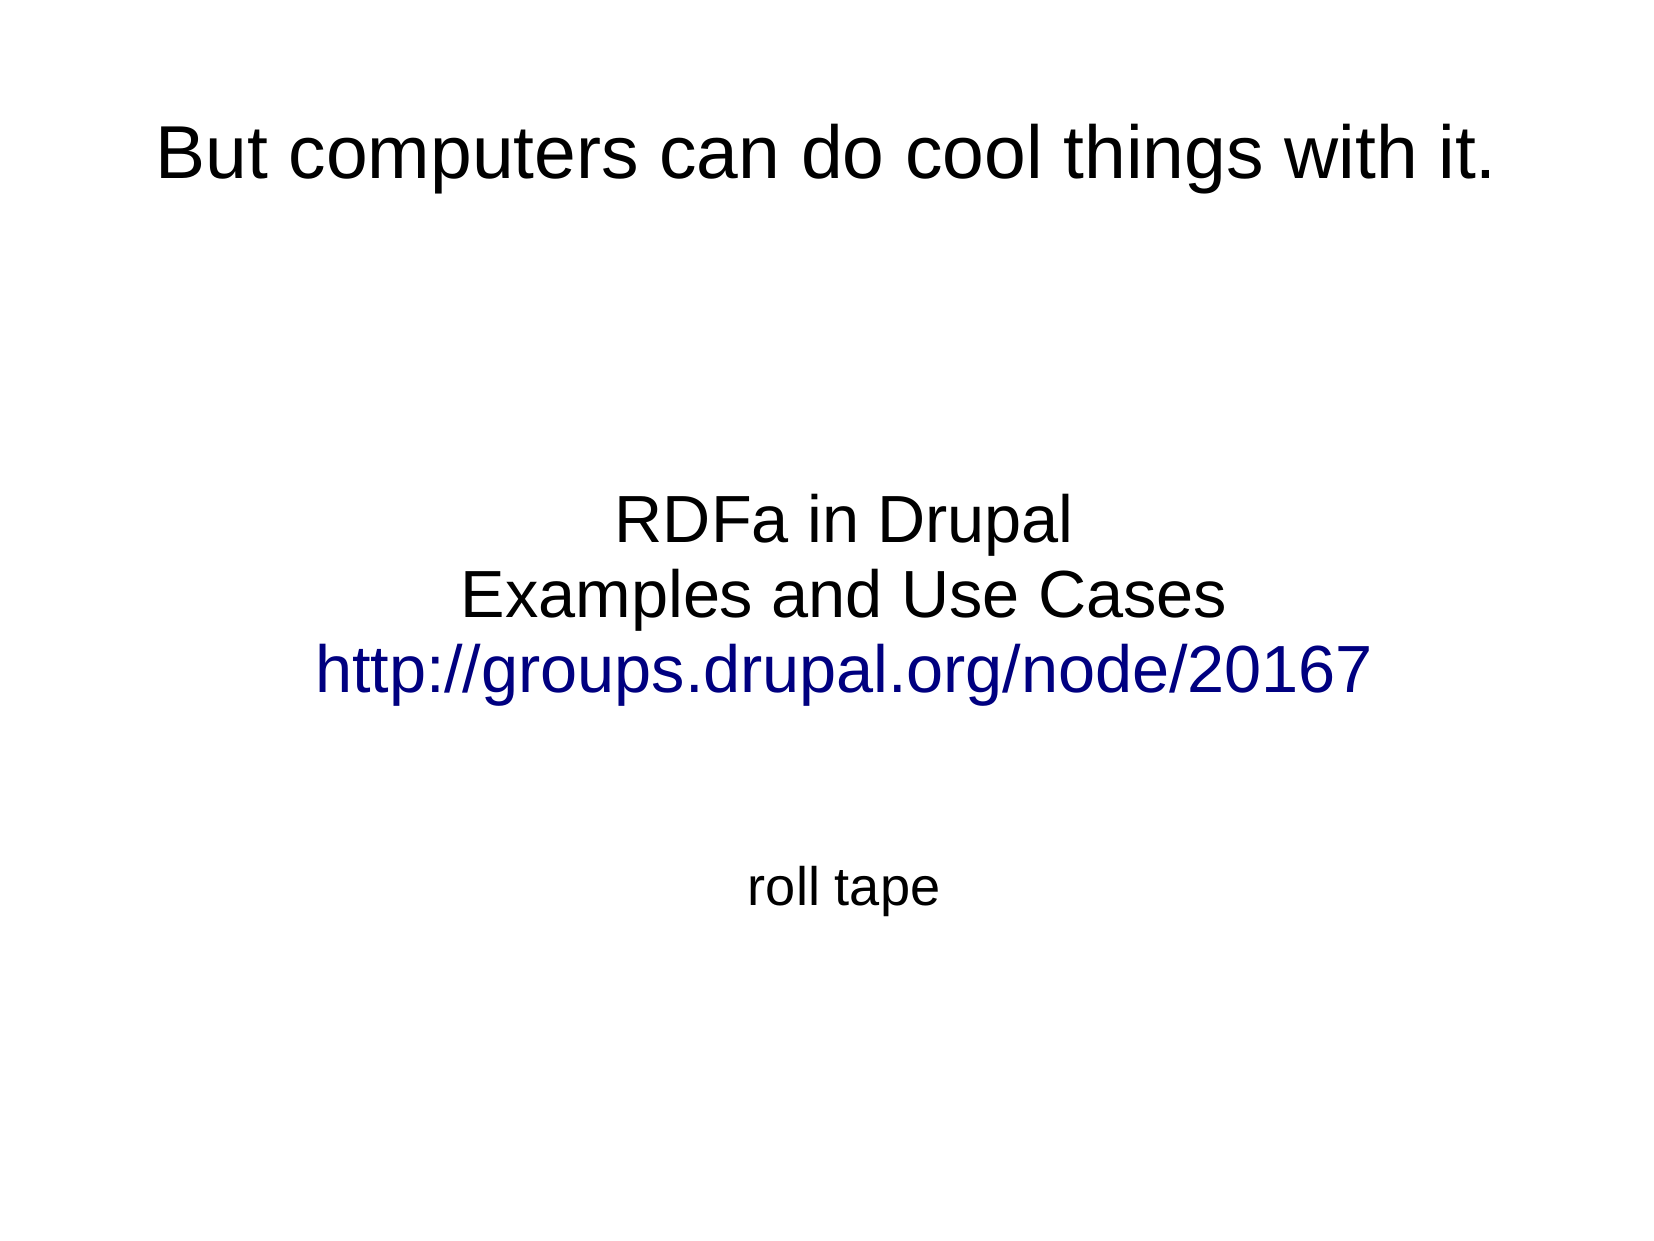

# But computers can do cool things with it.
RDFa in Drupal
Examples and Use Cases
http://groups.drupal.org/node/20167
roll tape